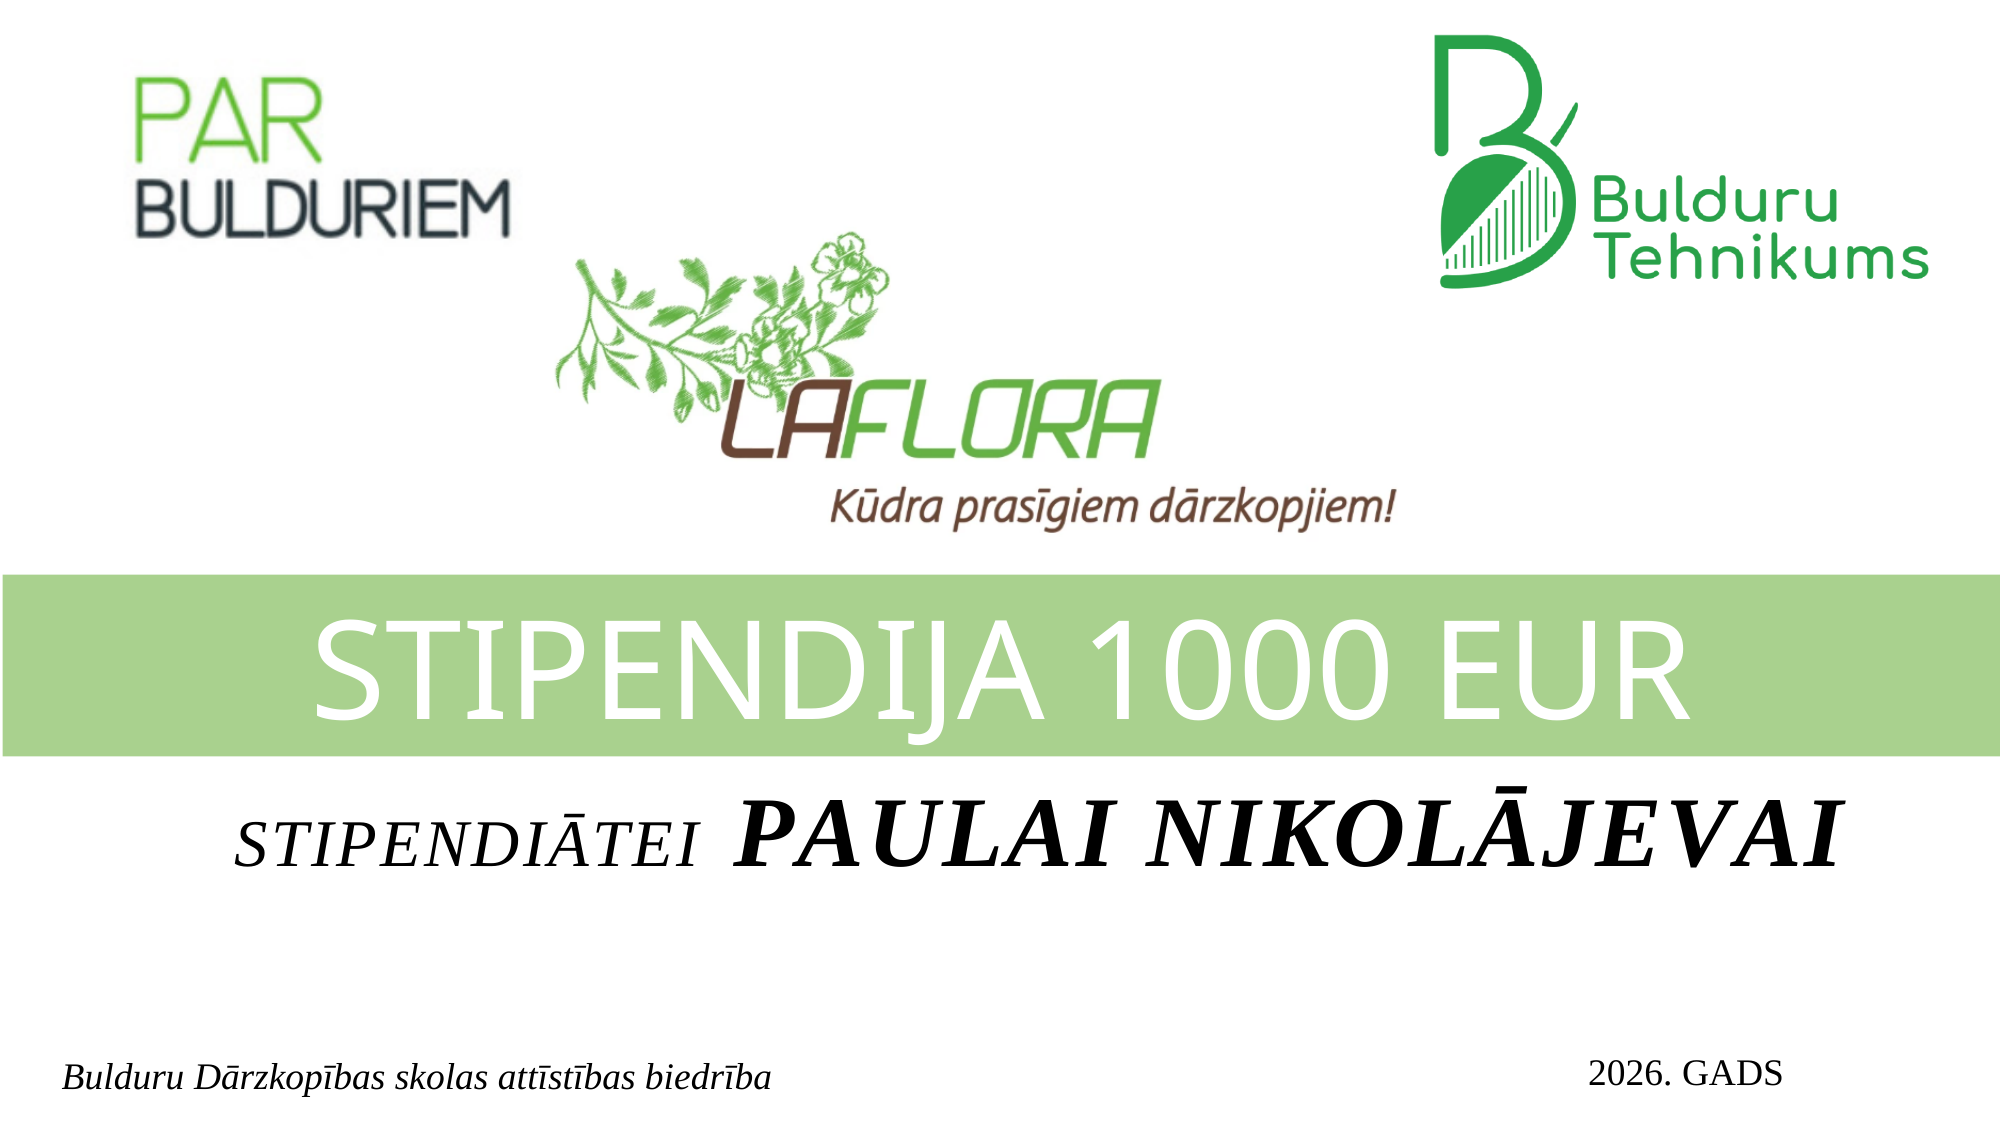

STIPENDIJA 1000 EUR
STIPENDIĀTEI PAULAI NIKOLĀJEVAI
2026. GADS
Bulduru Dārzkopības skolas attīstības biedrība